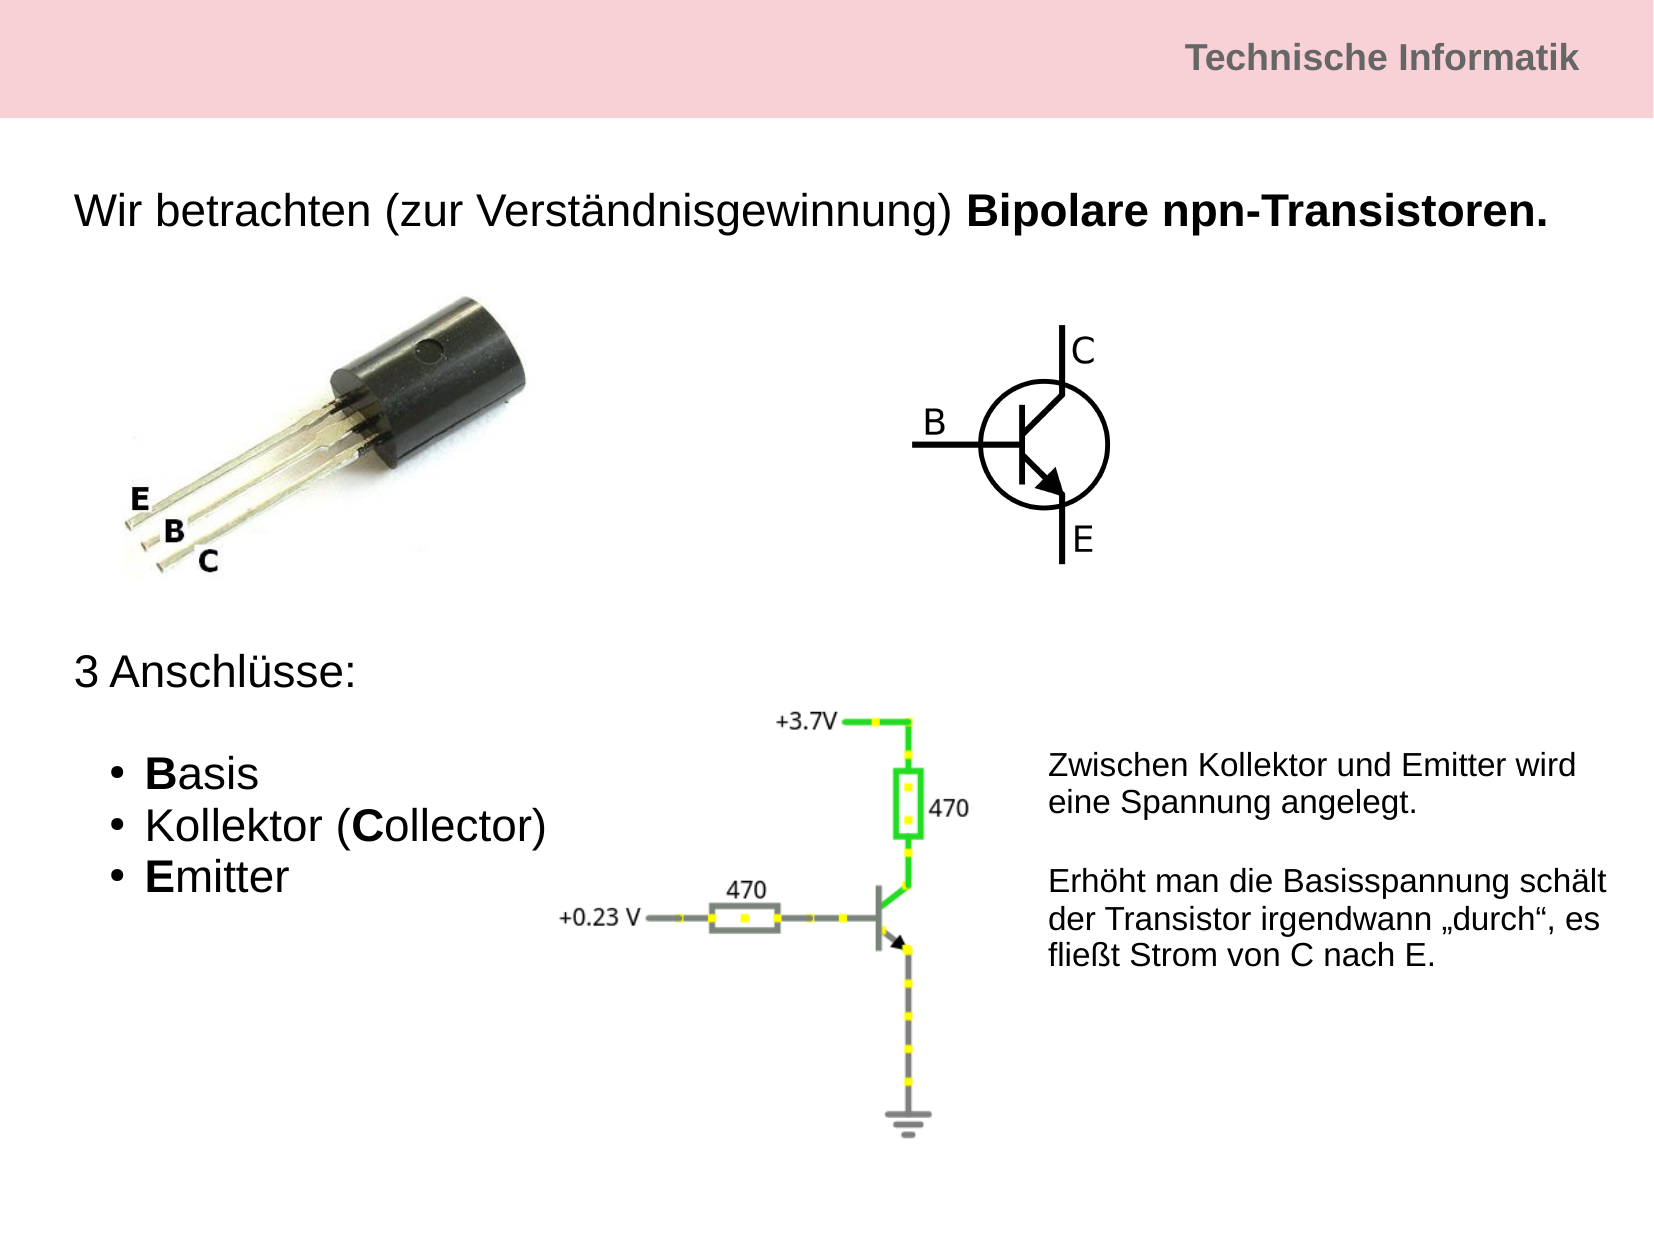

Technische Informatik
Wir betrachten (zur Verständnisgewinnung) Bipolare npn-Transistoren.
3 Anschlüsse:
Basis
Kollektor (Collector)
Emitter
Zwischen Kollektor und Emitter wird eine Spannung angelegt.
Erhöht man die Basisspannung schält der Transistor irgendwann „durch“, es fließt Strom von C nach E.